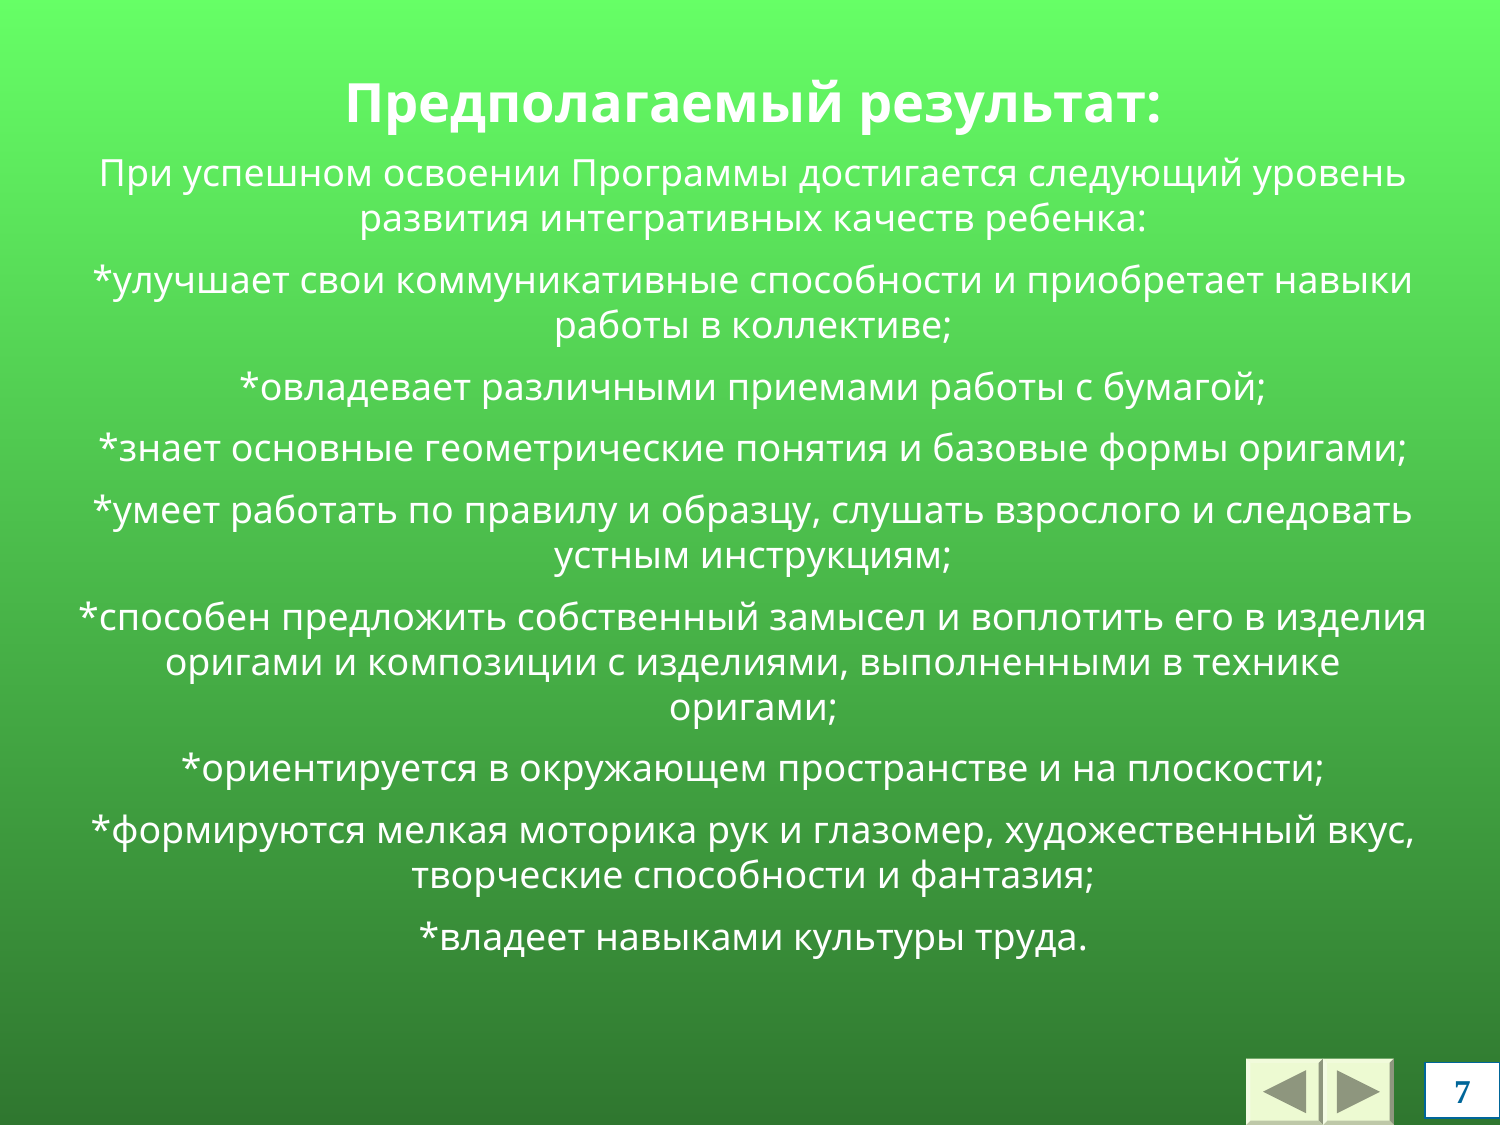

# Предполагаемый результат:
При успешном освоении Программы достигается следующий уровень развития интегративных качеств ребенка:
*улучшает свои коммуникативные способности и приобретает навыки работы в коллективе;
*овладевает различными приемами работы с бумагой;
*знает основные геометрические понятия и базовые формы оригами;
*умеет работать по правилу и образцу, слушать взрослого и следовать устным инструкциям;
*способен предложить собственный замысел и воплотить его в изделия оригами и композиции с изделиями, выполненными в технике оригами;
*ориентируется в окружающем пространстве и на плоскости;
*формируются мелкая моторика рук и глазомер, художественный вкус, творческие способности и фантазия;
*владеет навыками культуры труда.
7